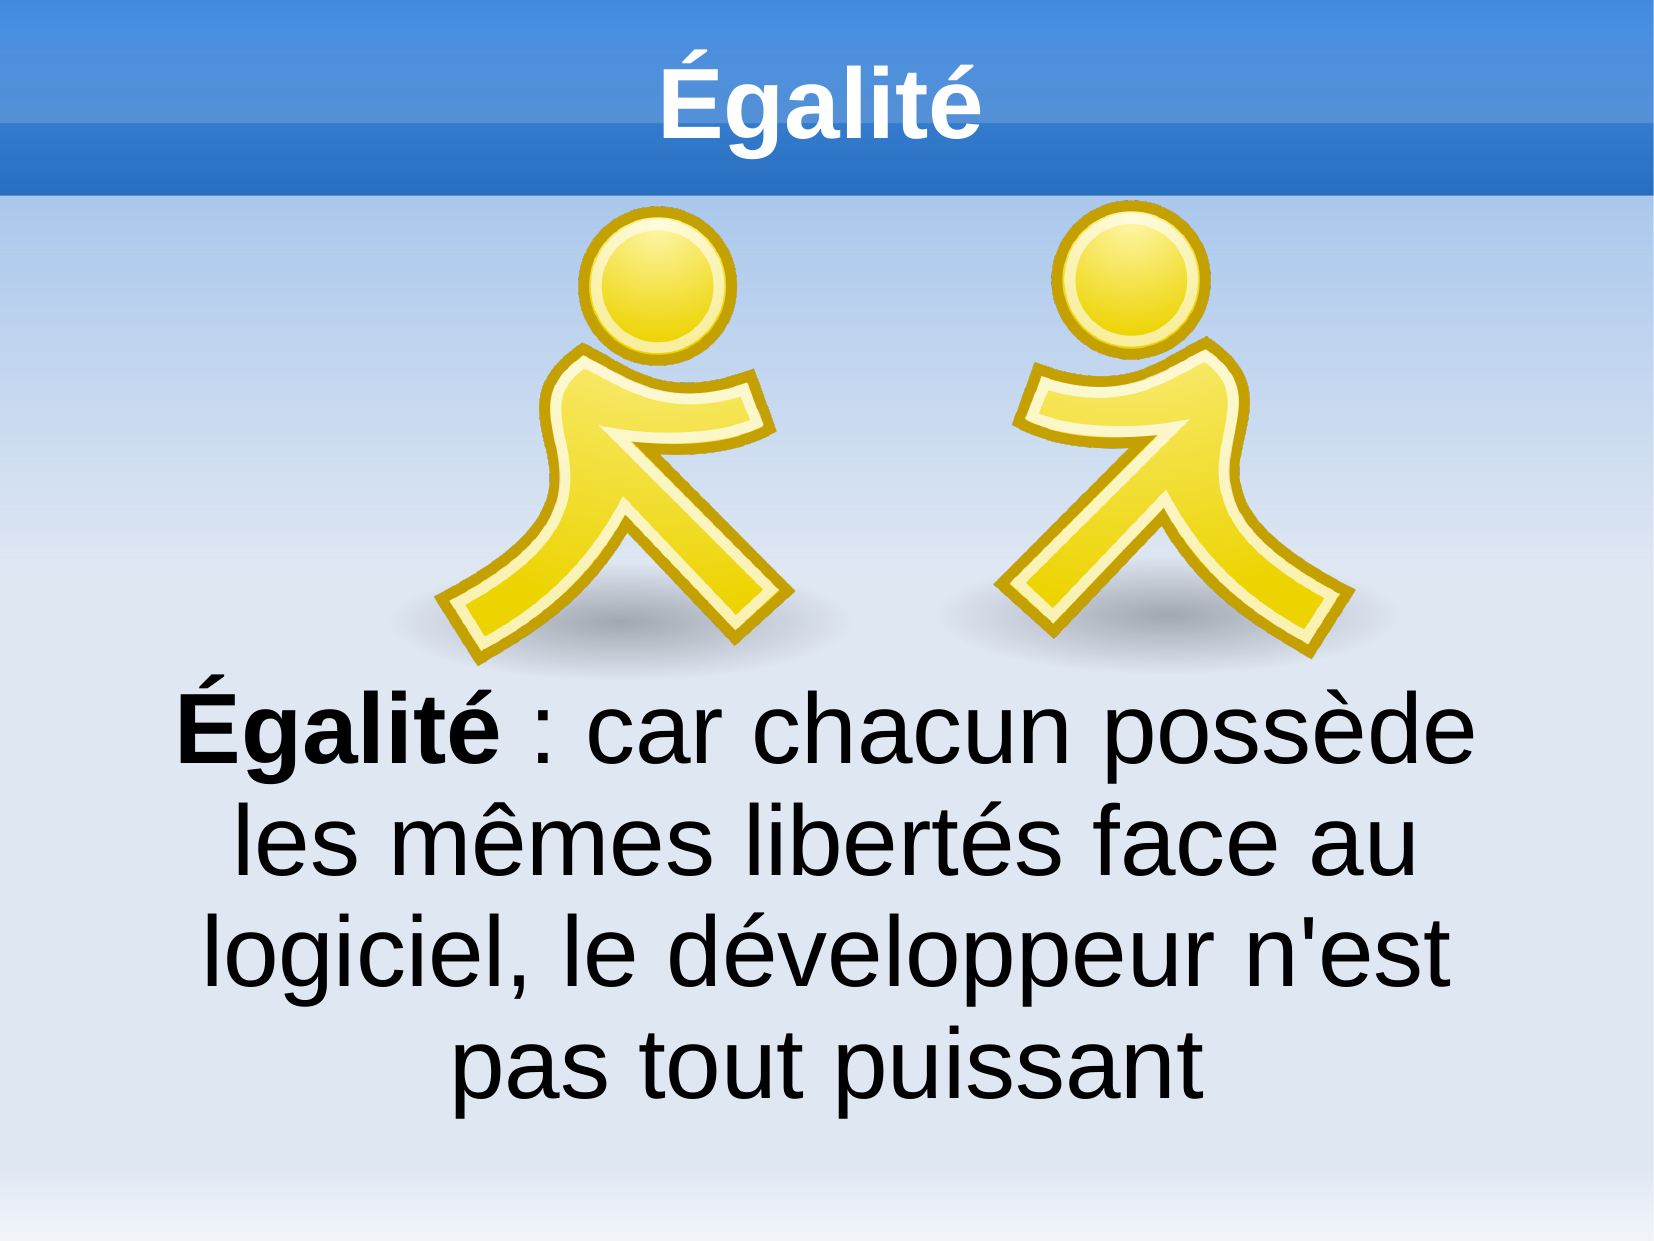

# Égalité
Égalité : car chacun possède les mêmes libertés face au logiciel, le développeur n'est pas tout puissant